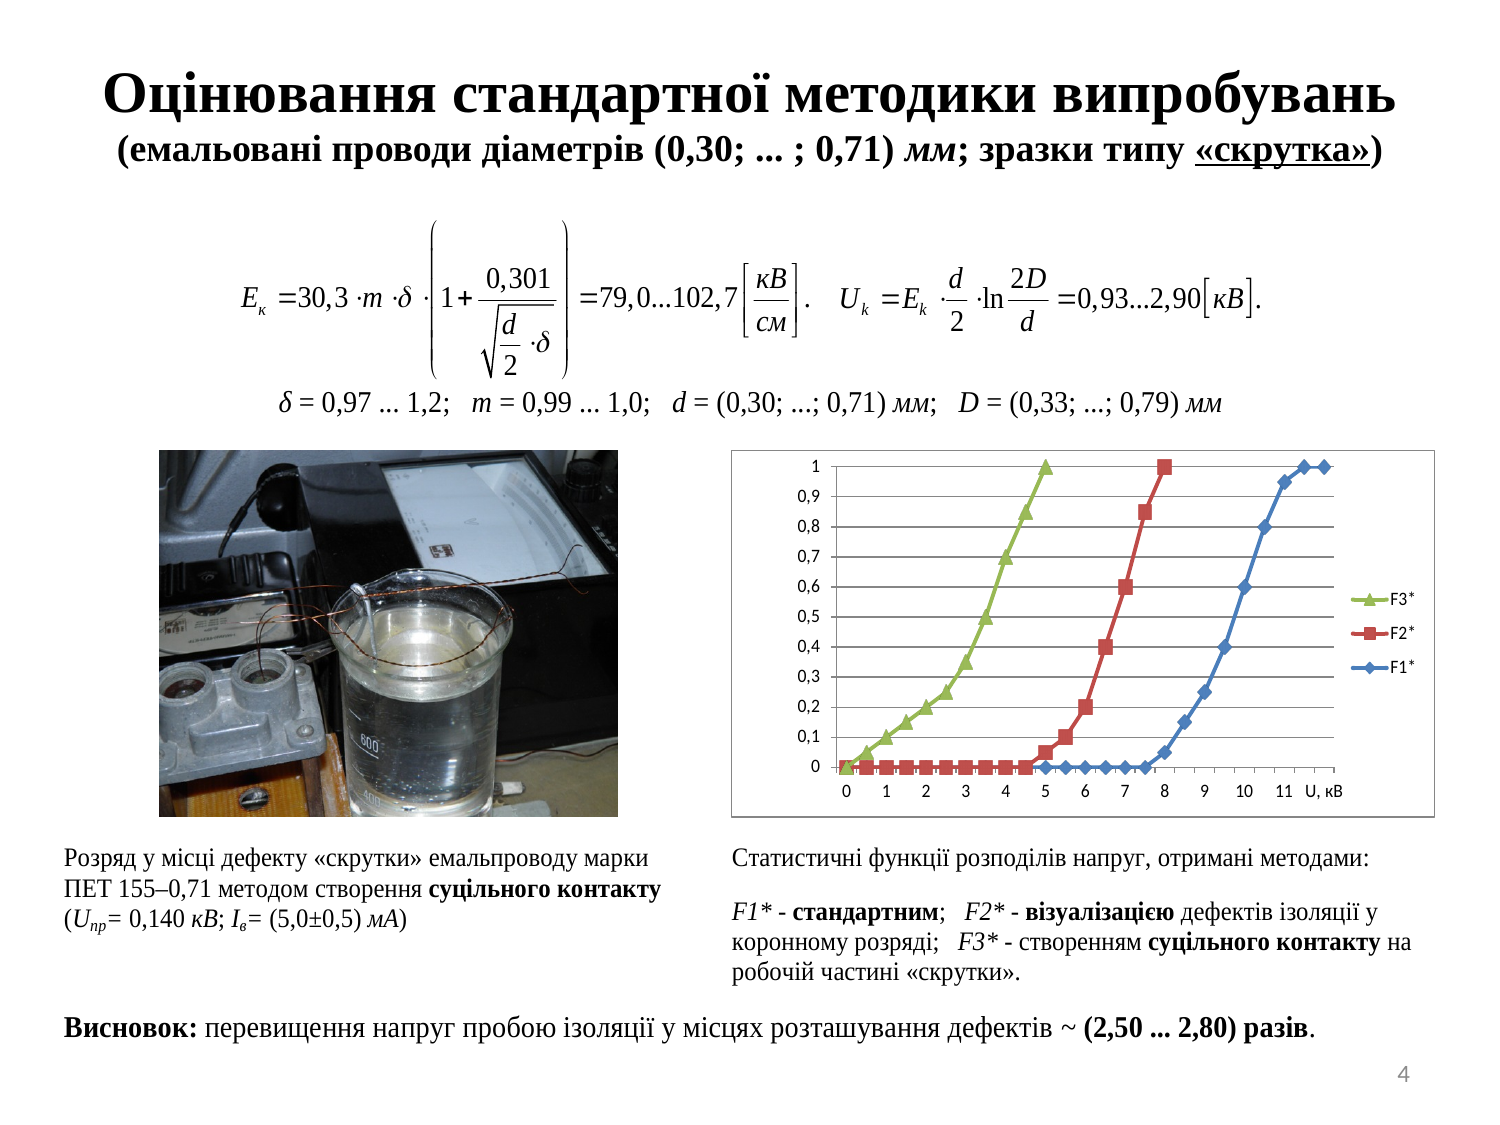

# Оцінювання стандартної методики випробувань (емальовані проводи діаметрів (0,30; ... ; 0,71) мм; зразки типу «скрутка»)